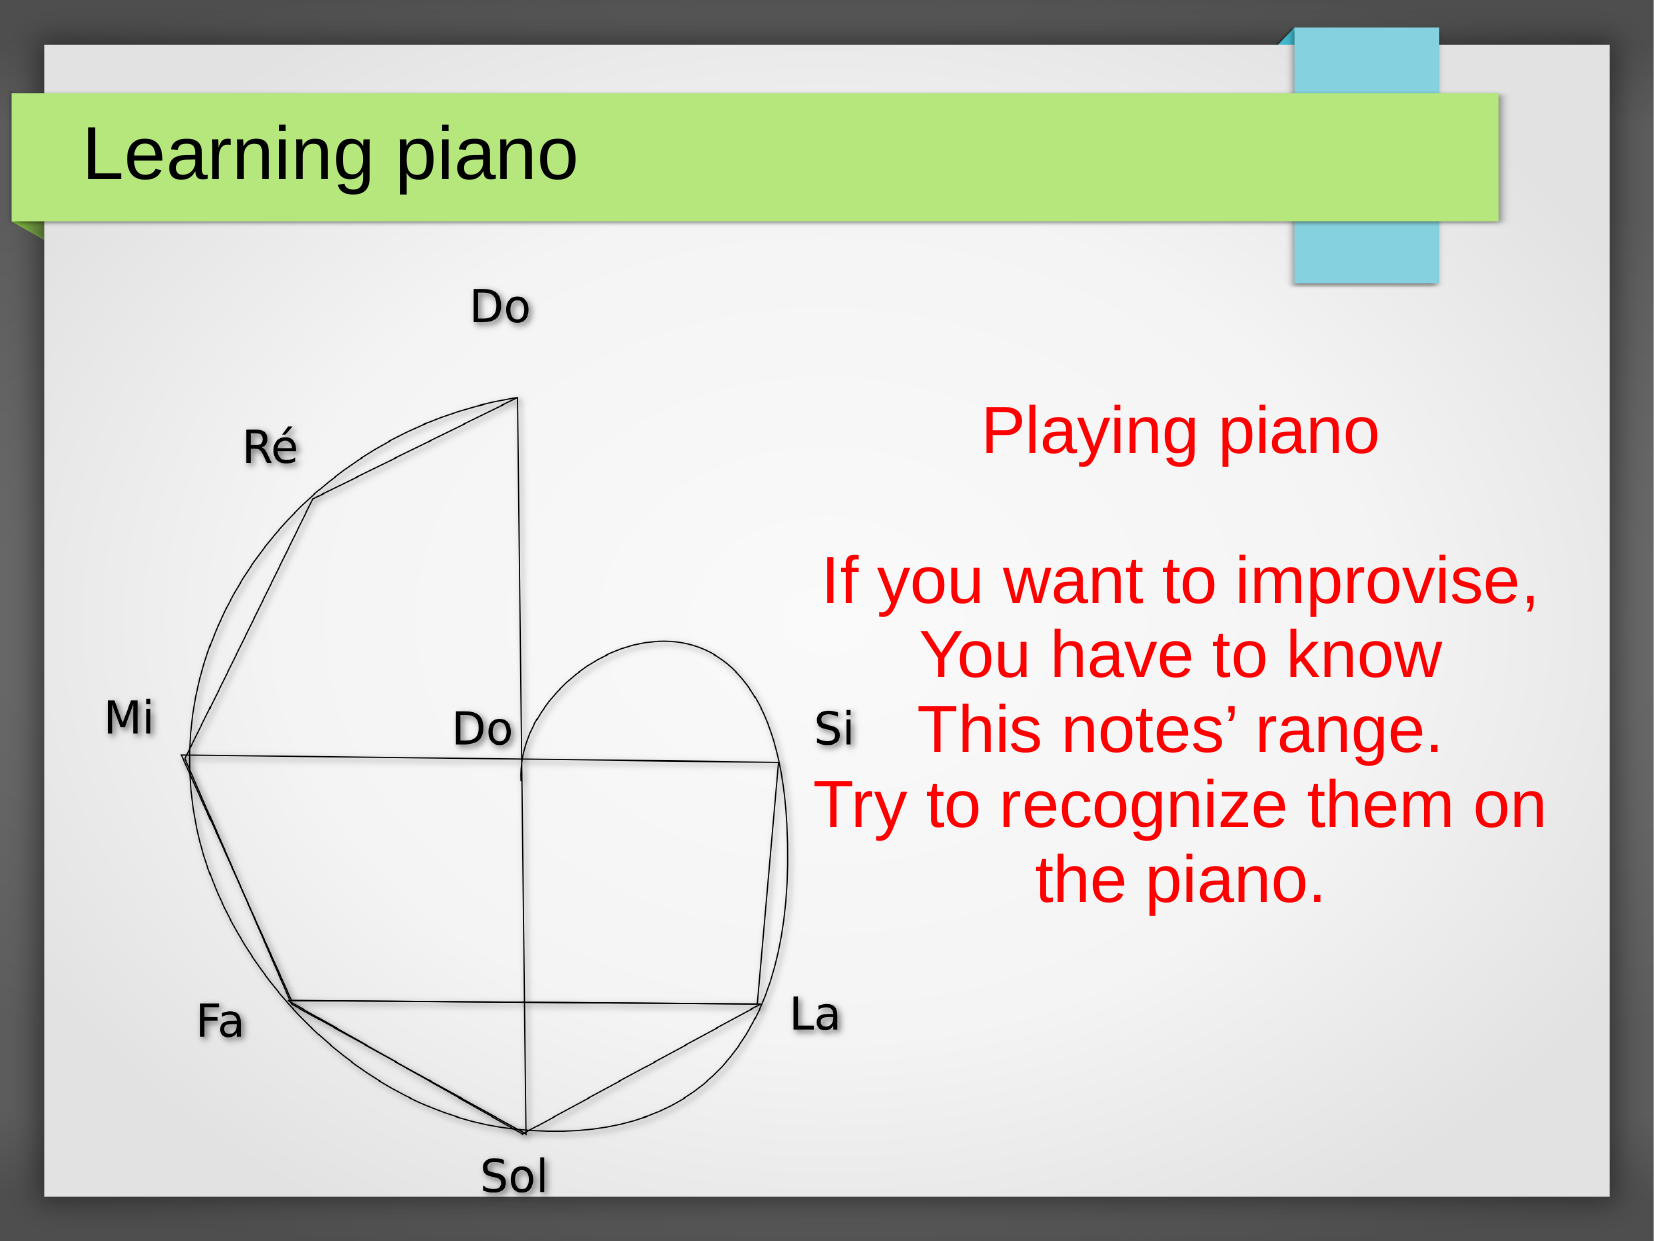

# Learning piano
Playing piano
If you want to improvise,
You have to know
This notes’ range.
Try to recognize them on the piano.